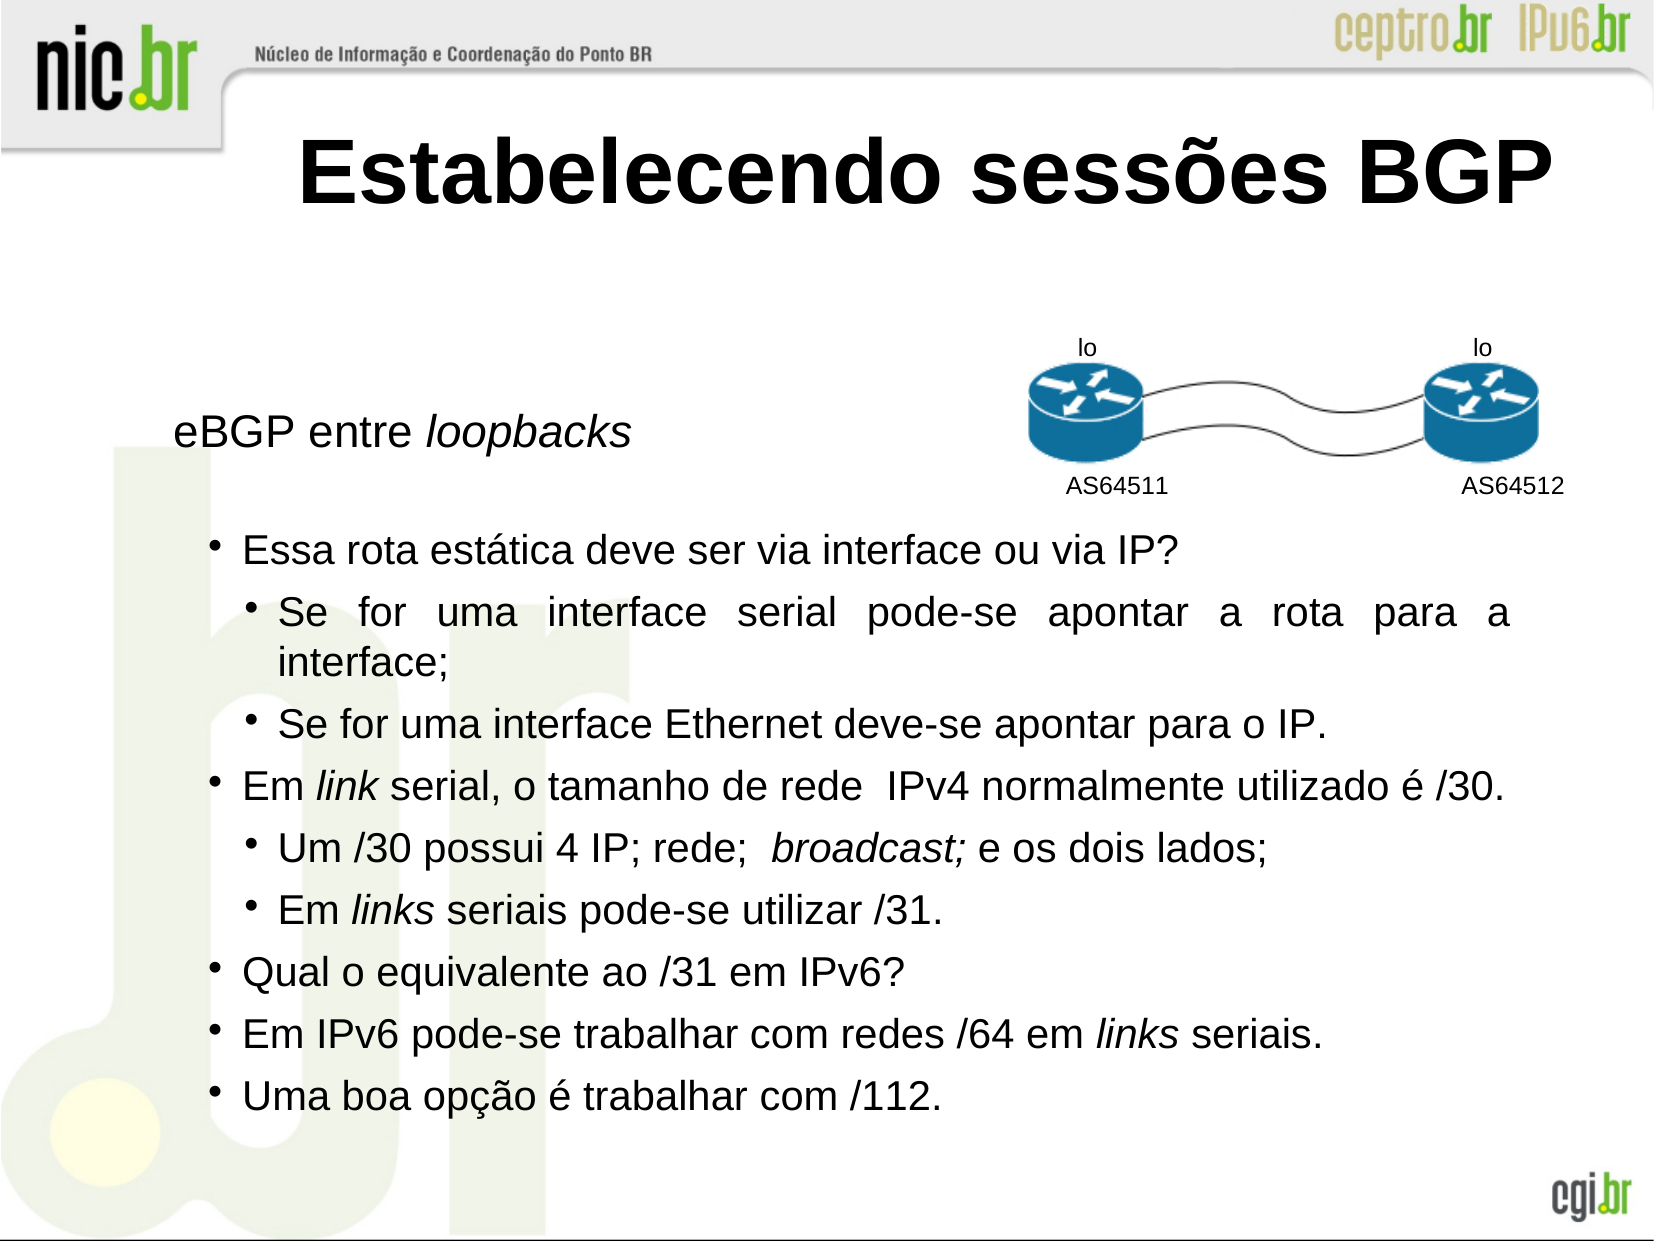

Estabelecendo sessões BGP
lo
lo
AS64511
AS64512
eBGP entre loopbacks
Essa rota estática deve ser via interface ou via IP?
Se for uma interface serial pode-se apontar a rota para a interface;
Se for uma interface Ethernet deve-se apontar para o IP.
Em link serial, o tamanho de rede IPv4 normalmente utilizado é /30.
Um /30 possui 4 IP; rede; broadcast; e os dois lados;
Em links seriais pode-se utilizar /31.
Qual o equivalente ao /31 em IPv6?
Em IPv6 pode-se trabalhar com redes /64 em links seriais.
Uma boa opção é trabalhar com /112.